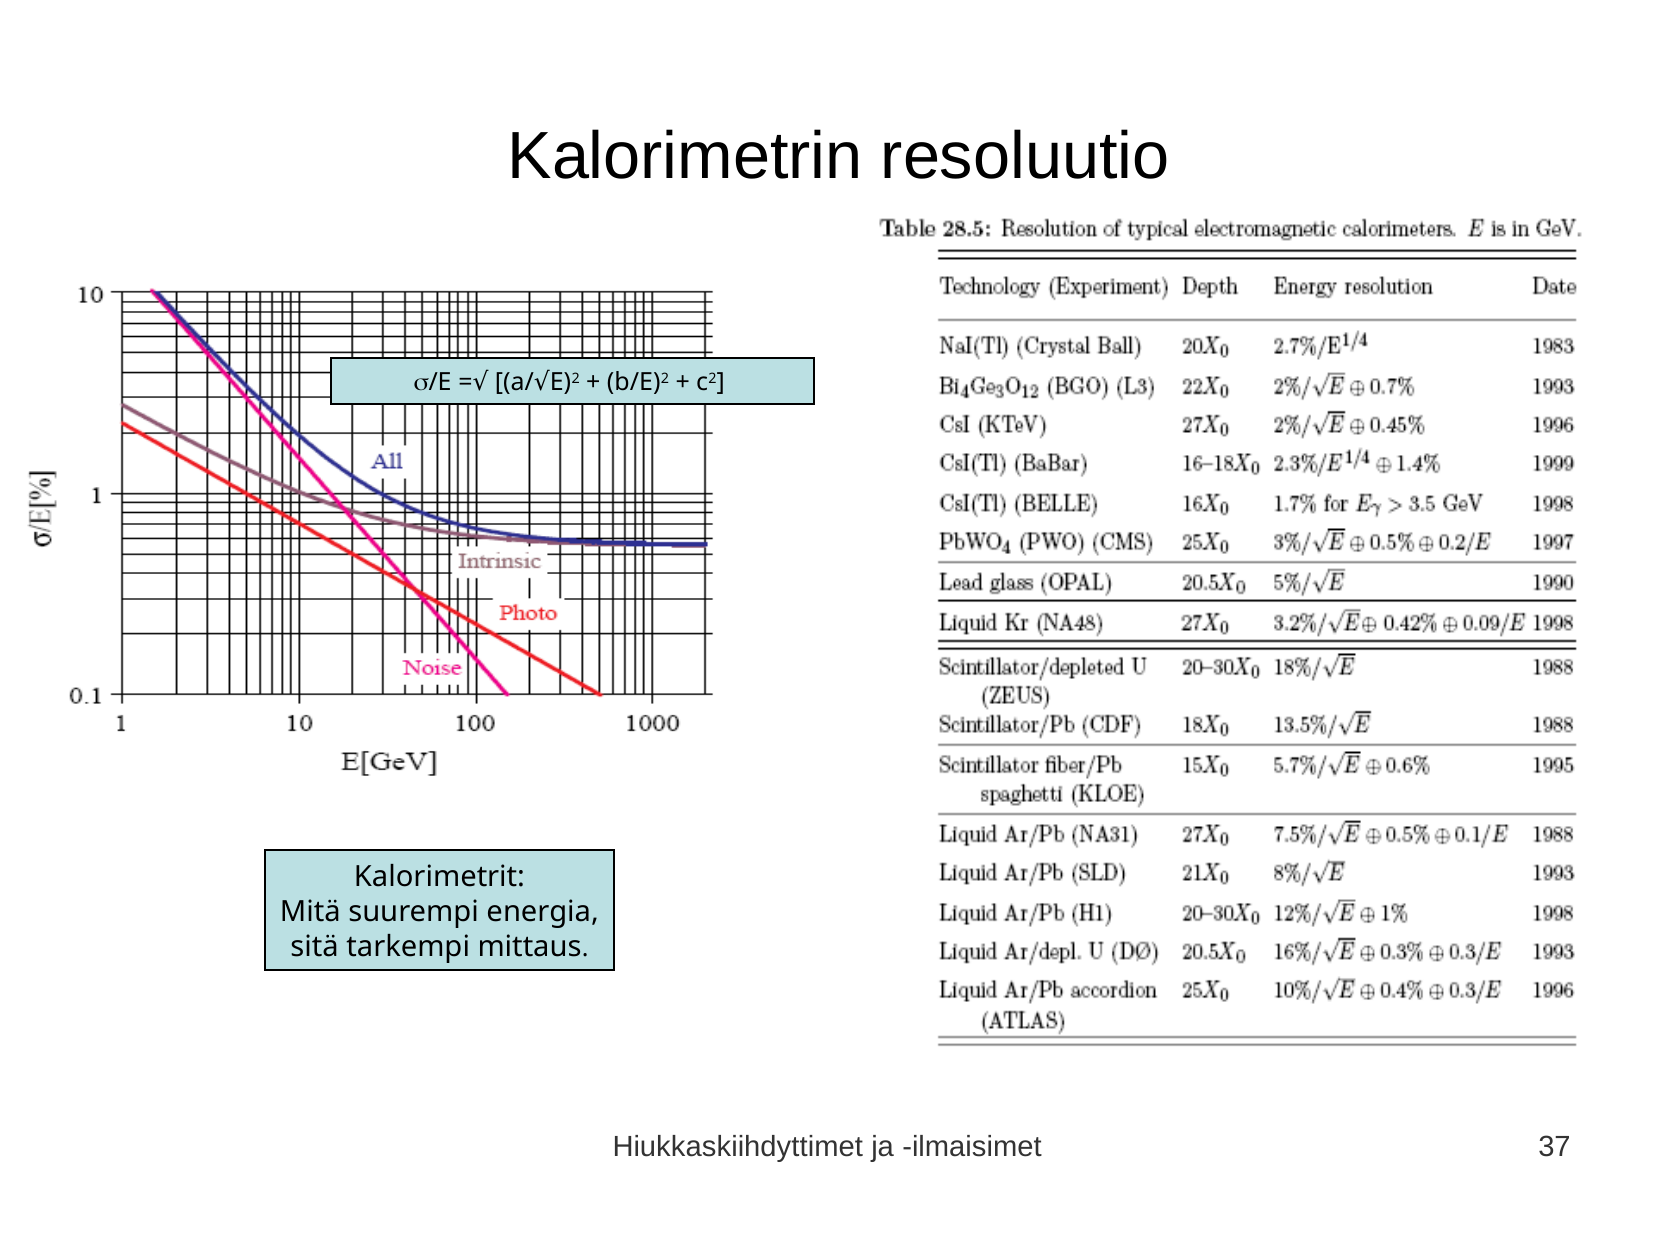

# Kalorimetrin resoluutio
/E =√ [(a/√E)2 + (b/E)2 + c2]
Kalorimetrit:
Mitä suurempi energia,
sitä tarkempi mittaus.
Hiukkaskiihdyttimet ja -ilmaisimet
37